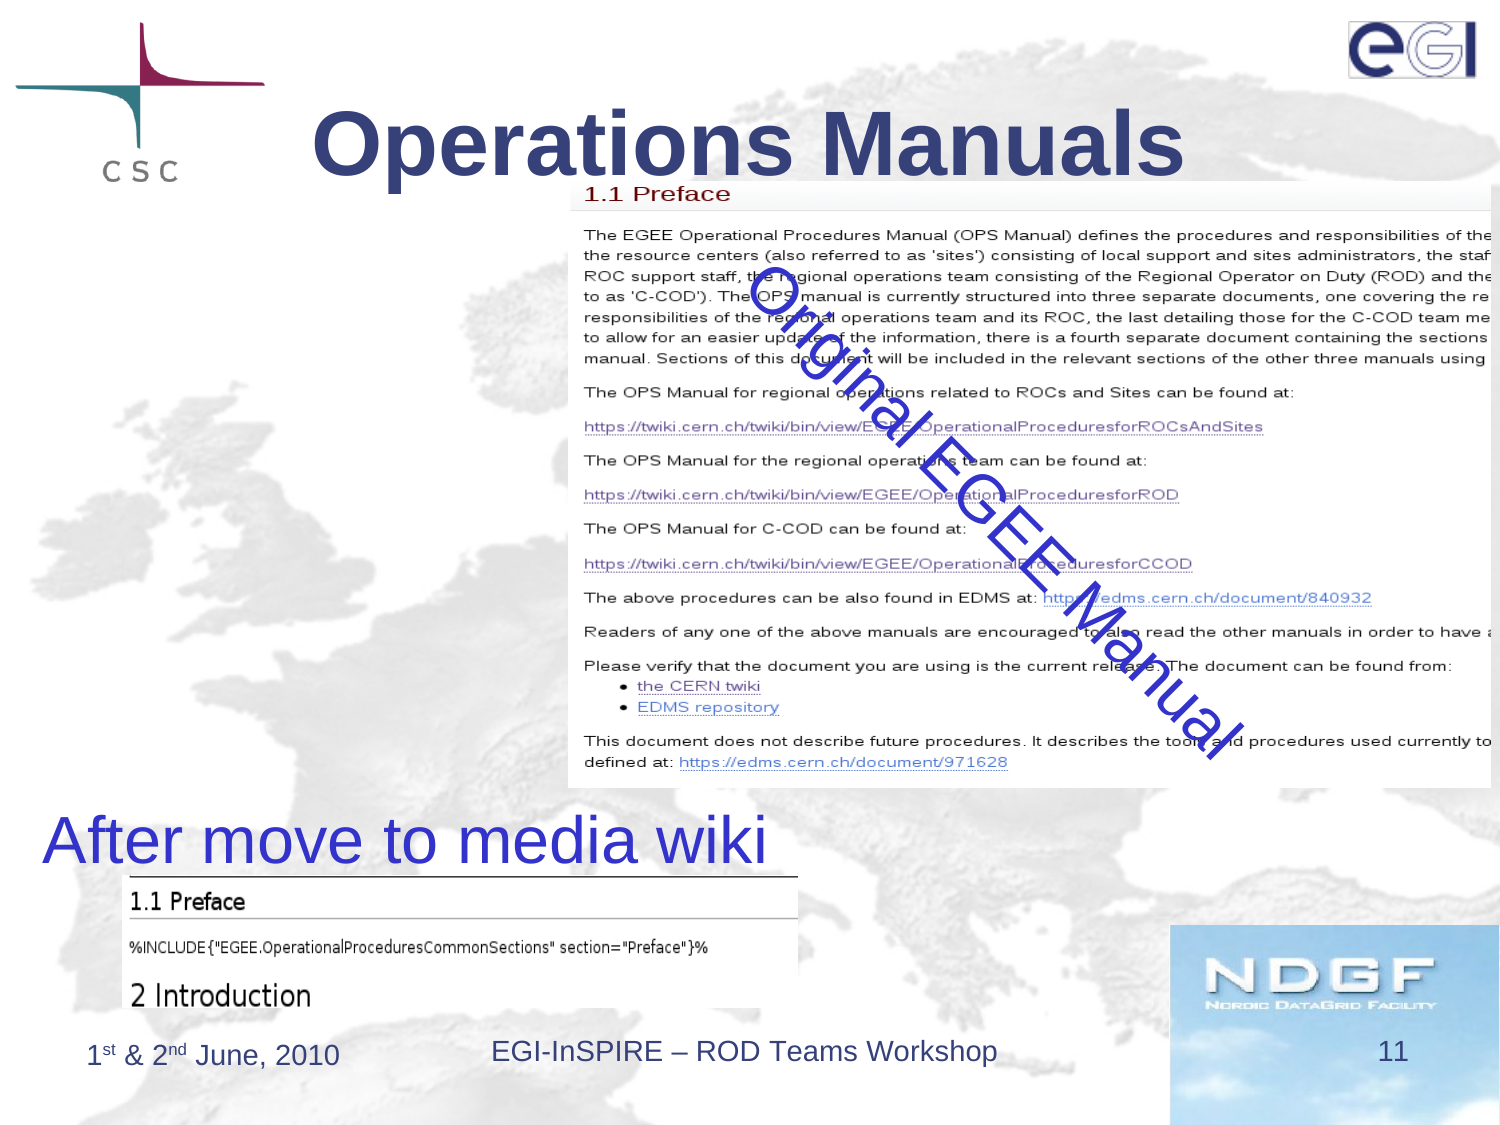

# Operations Manuals
Original EGEE Manual
After move to media wiki
11